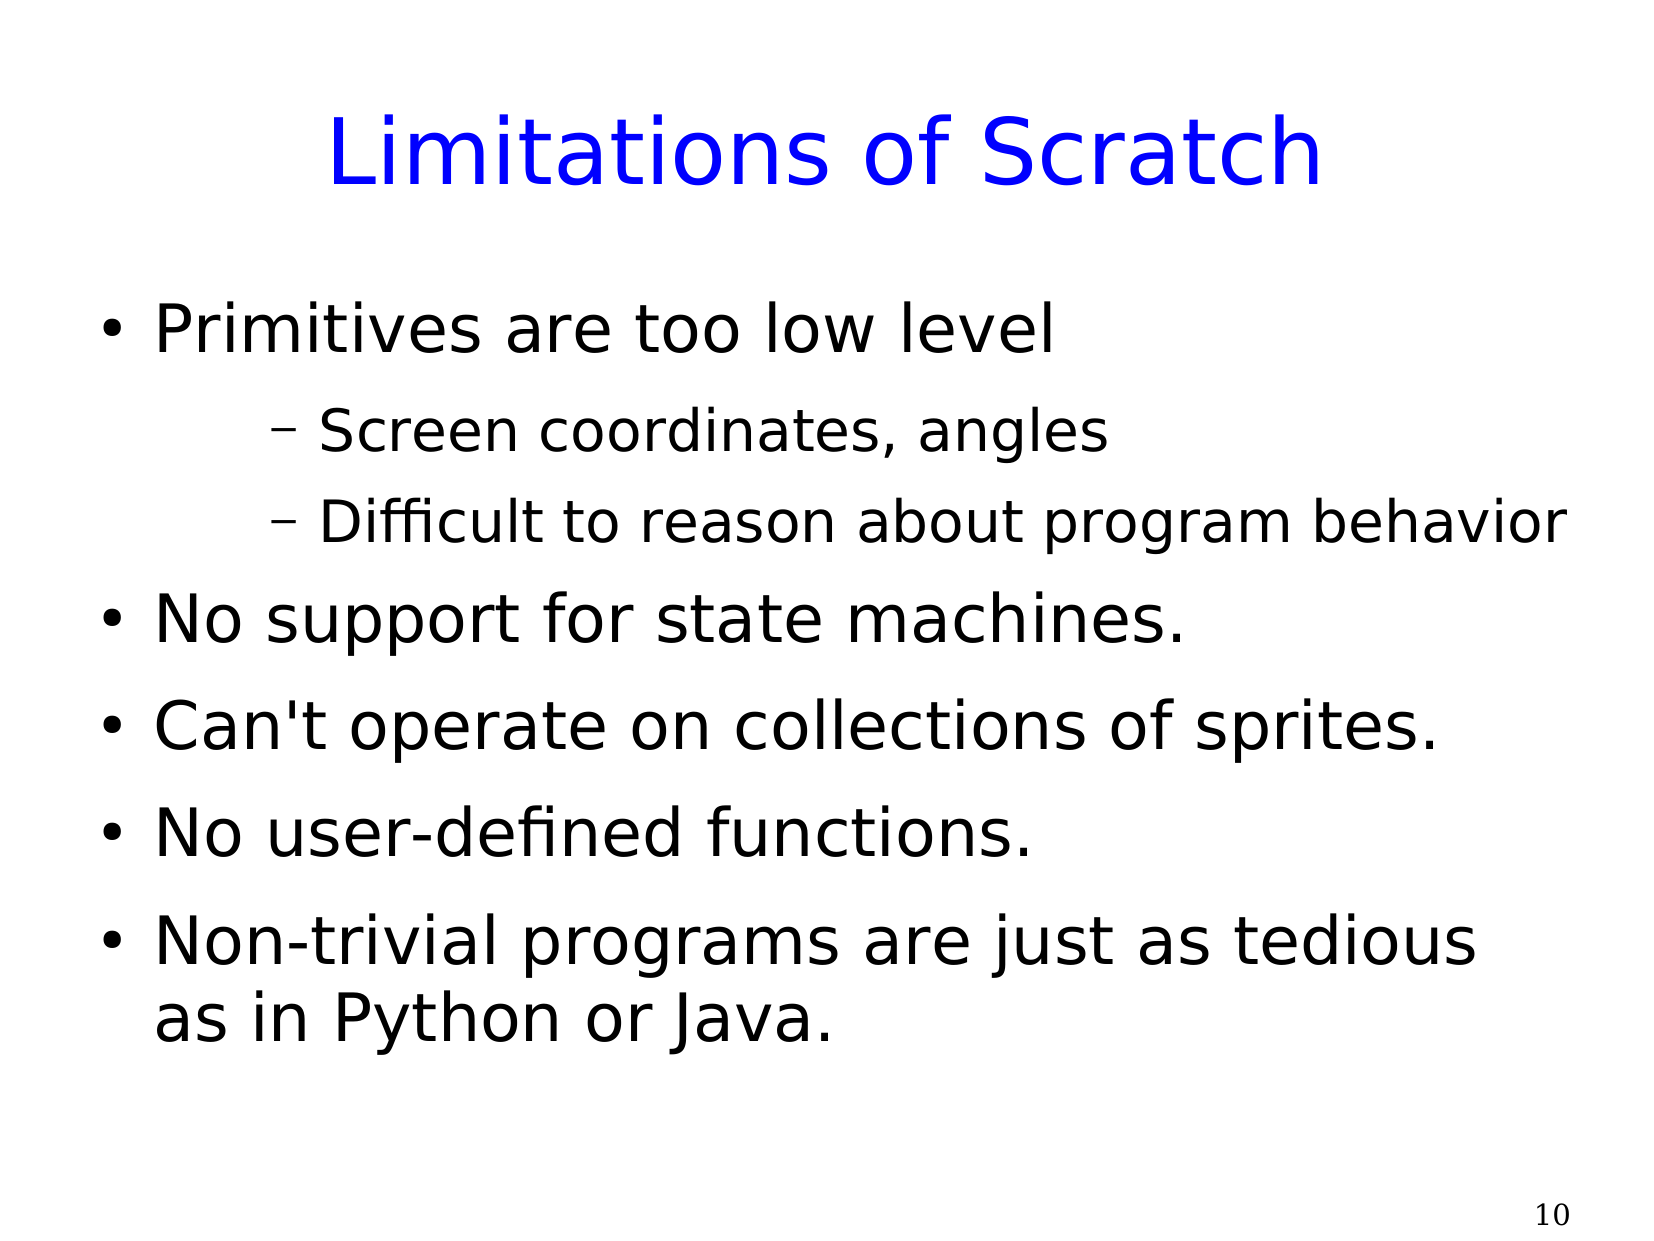

# Limitations of Scratch
Primitives are too low level
Screen coordinates, angles
Difficult to reason about program behavior
No support for state machines.
Can't operate on collections of sprites.
No user-defined functions.
Non-trivial programs are just as tedious as in Python or Java.
10